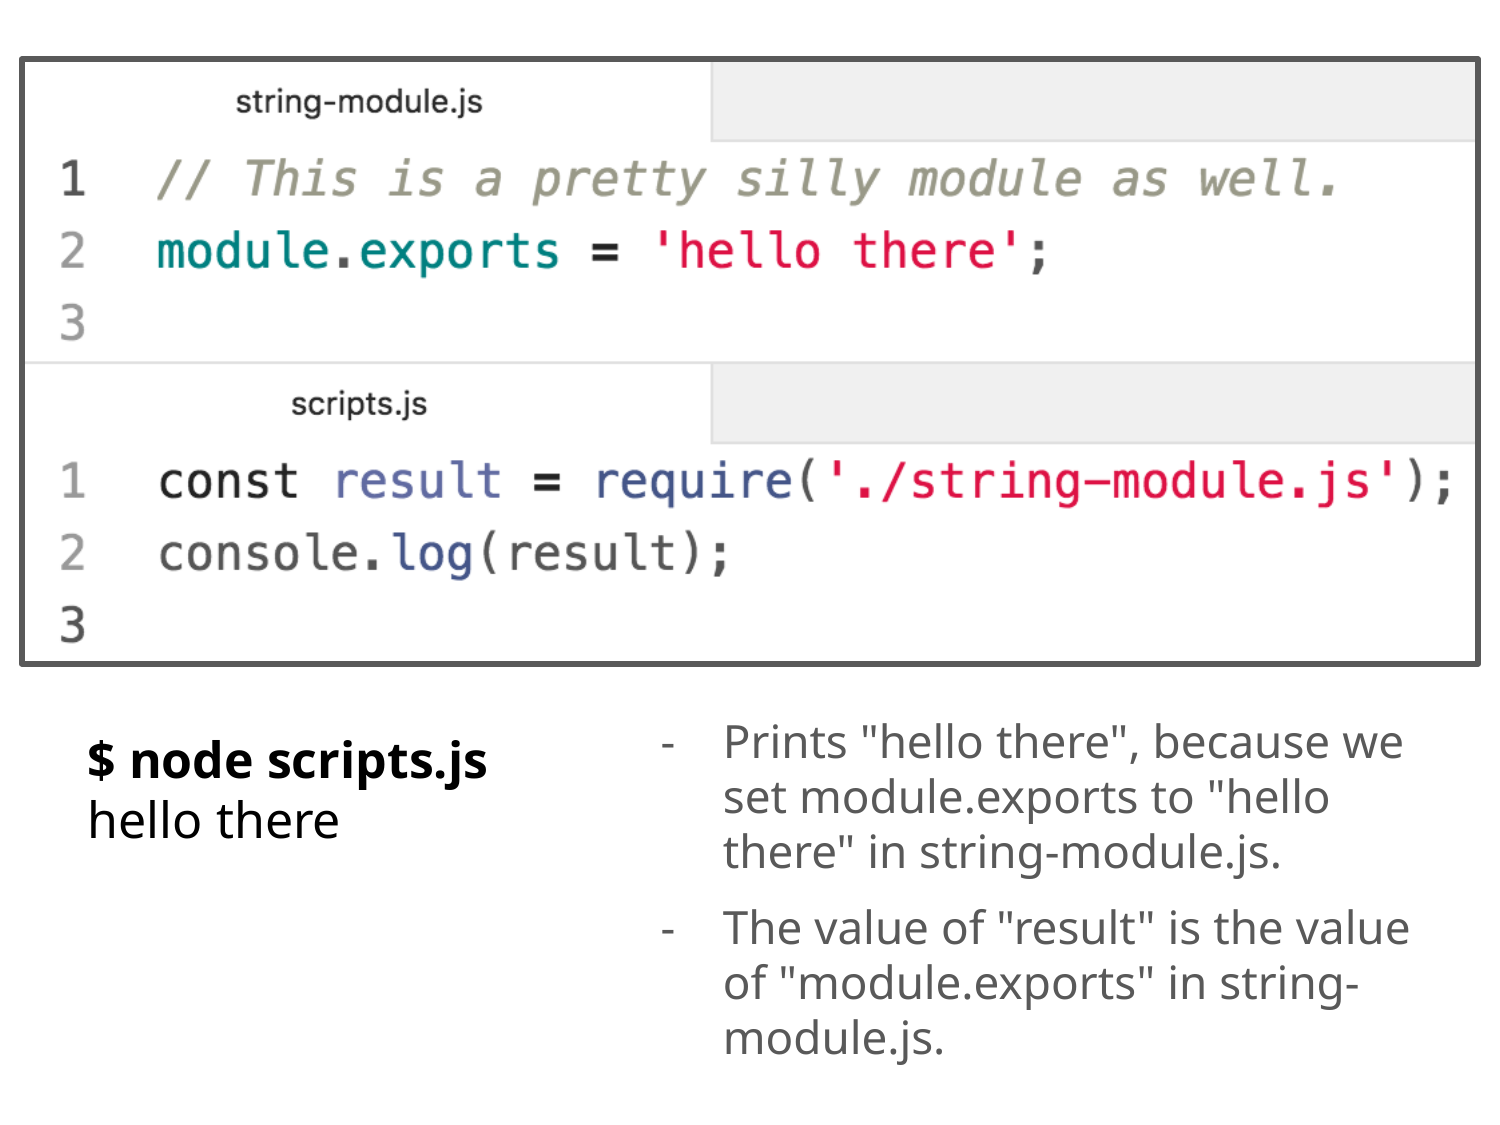

# Prints "hello there", because we set module.exports to "hello there" in string-module.js.
The value of "result" is the value of "module.exports" in string-module.js.
$ node scripts.js
hello there